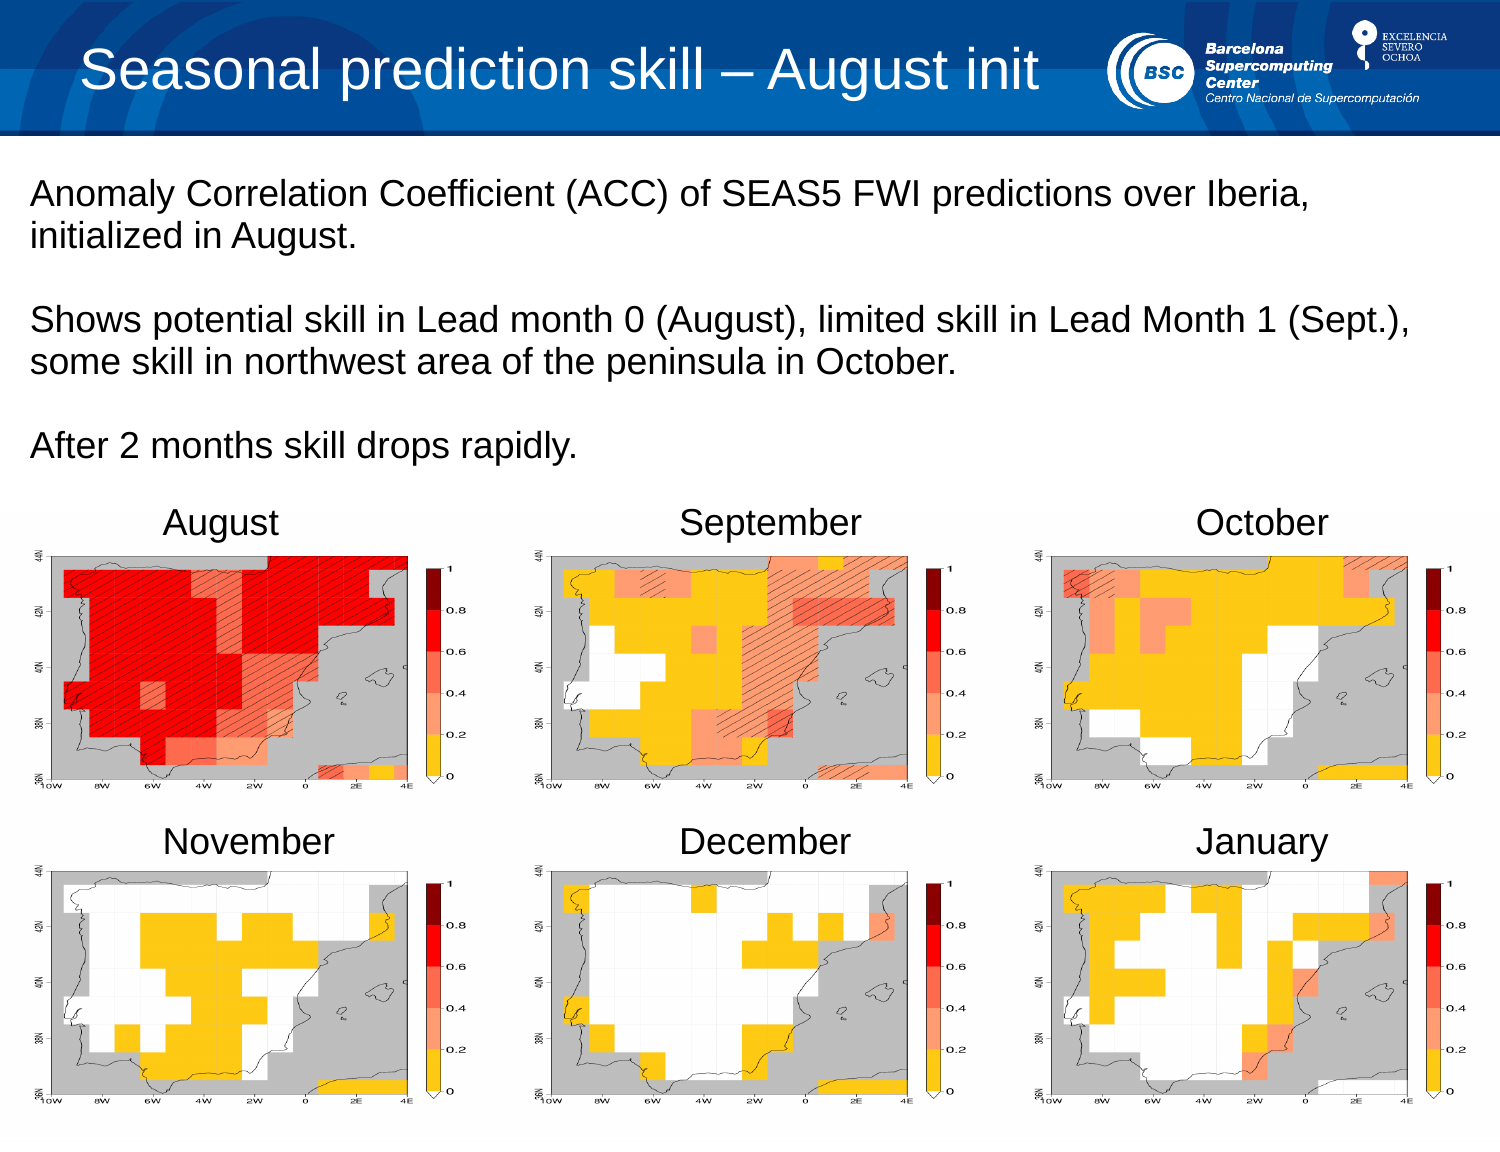

# Seasonal prediction skill – August init
Anomaly Correlation Coefficient (ACC) of SEAS5 FWI predictions over Iberia, initialized in August.
Shows potential skill in Lead month 0 (August), limited skill in Lead Month 1 (Sept.), some skill in northwest area of the peninsula in October.
After 2 months skill drops rapidly.
		August						September					October
		November					December					January